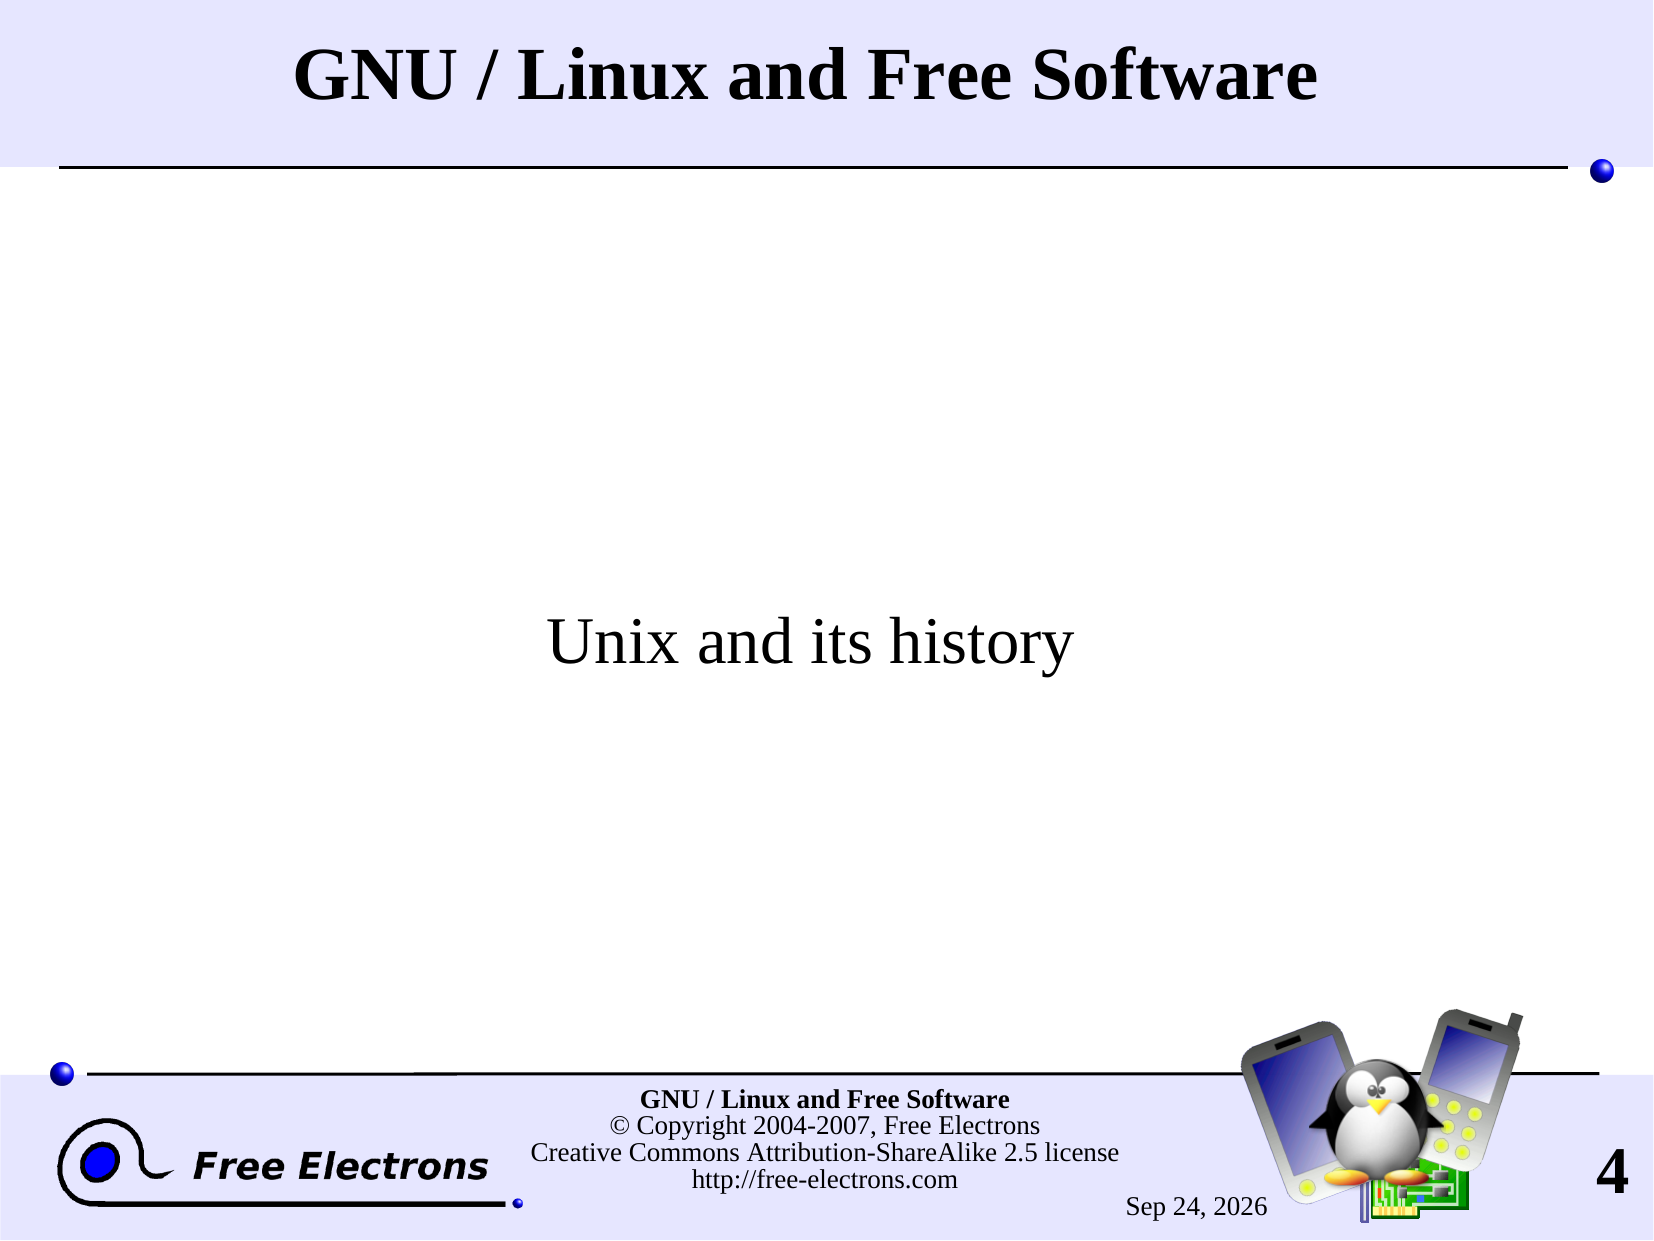

# GNU / Linux and Free Software
Unix and its history